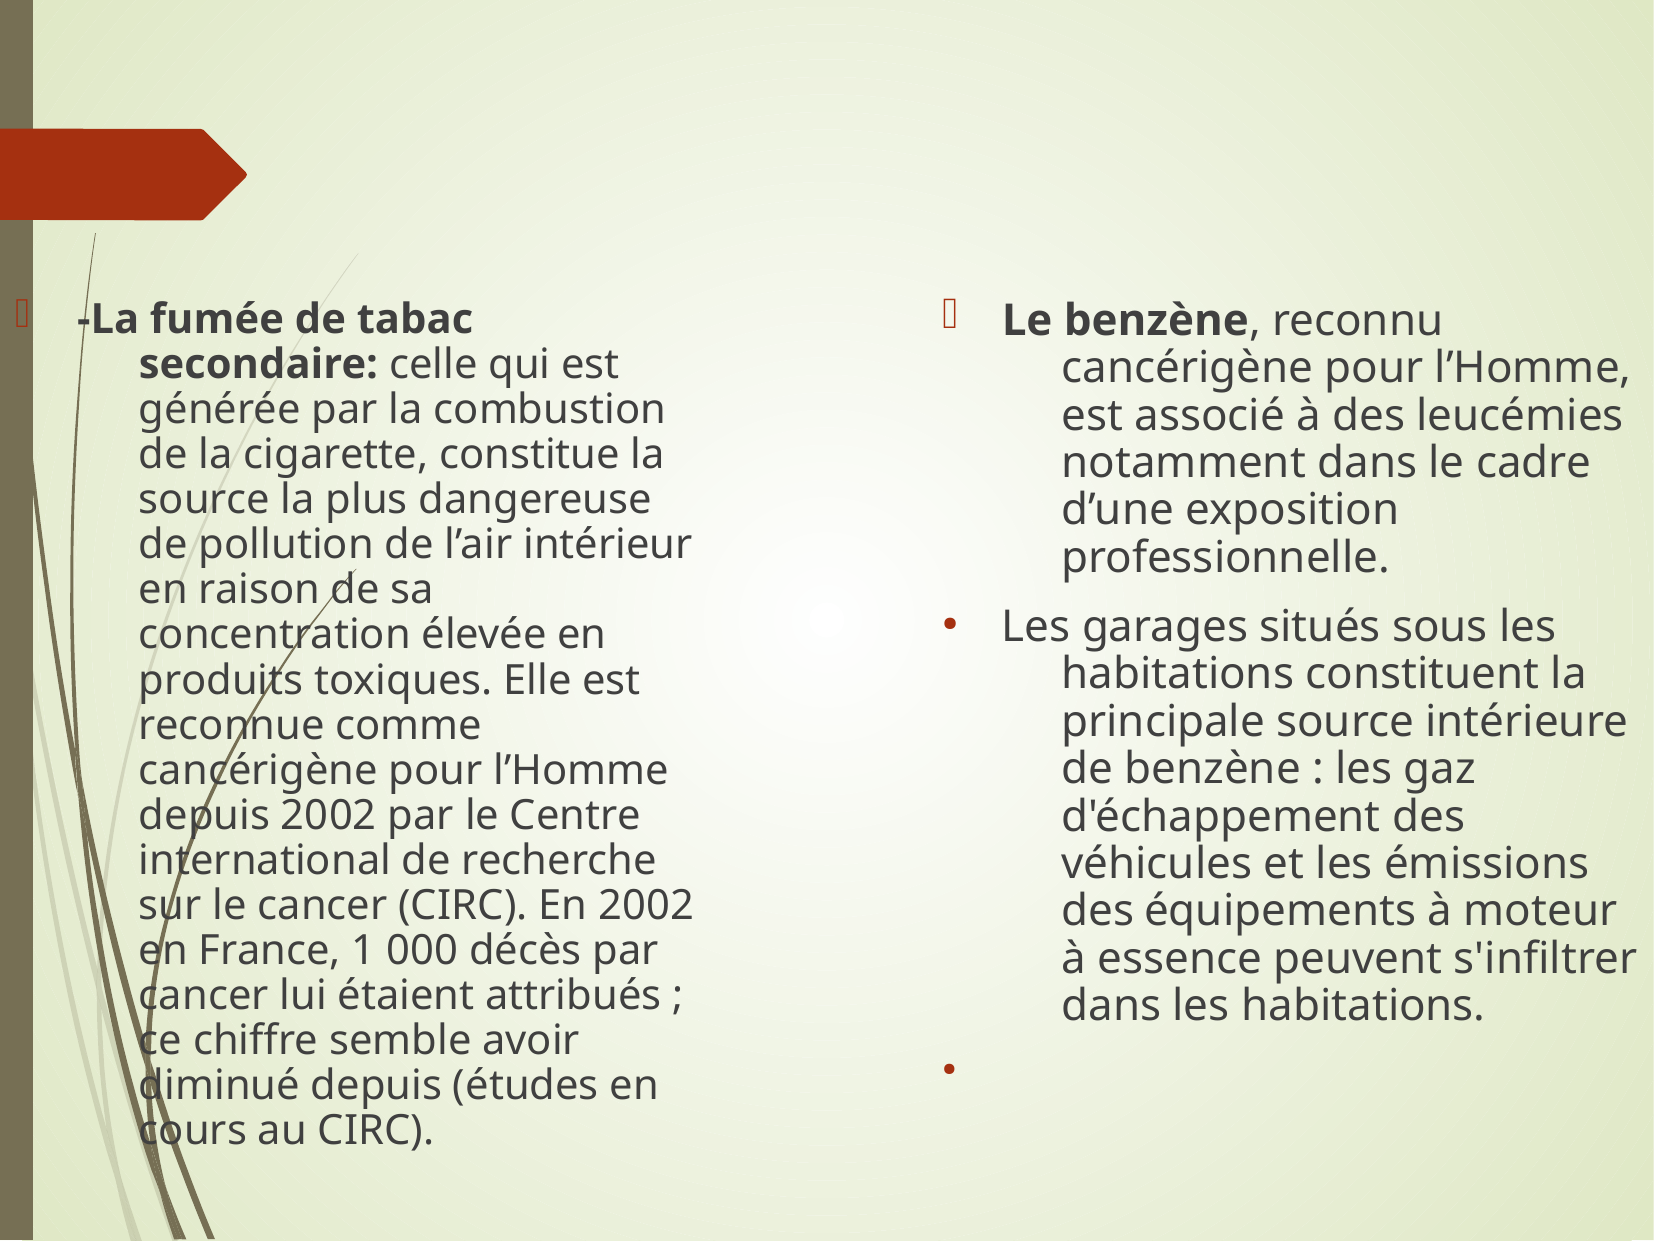

# -La fumée de tabac secondaire: celle qui est générée par la combustion de la cigarette, constitue la source la plus dangereuse de pollution de l’air intérieur en raison de sa concentration élevée en produits toxiques. Elle est reconnue comme cancérigène pour l’Homme depuis 2002 par le Centre international de recherche sur le cancer (CIRC). En 2002 en France, 1 000 décès par cancer lui étaient attribués ; ce chiffre semble avoir diminué depuis (études en cours au CIRC).
Le benzène, reconnu cancérigène pour l’Homme, est associé à des leucémies notamment dans le cadre d’une exposition professionnelle.
Les garages situés sous les habitations constituent la principale source intérieure de benzène : les gaz d'échappement des véhicules et les émissions des équipements à moteur à essence peuvent s'infiltrer dans les habitations.